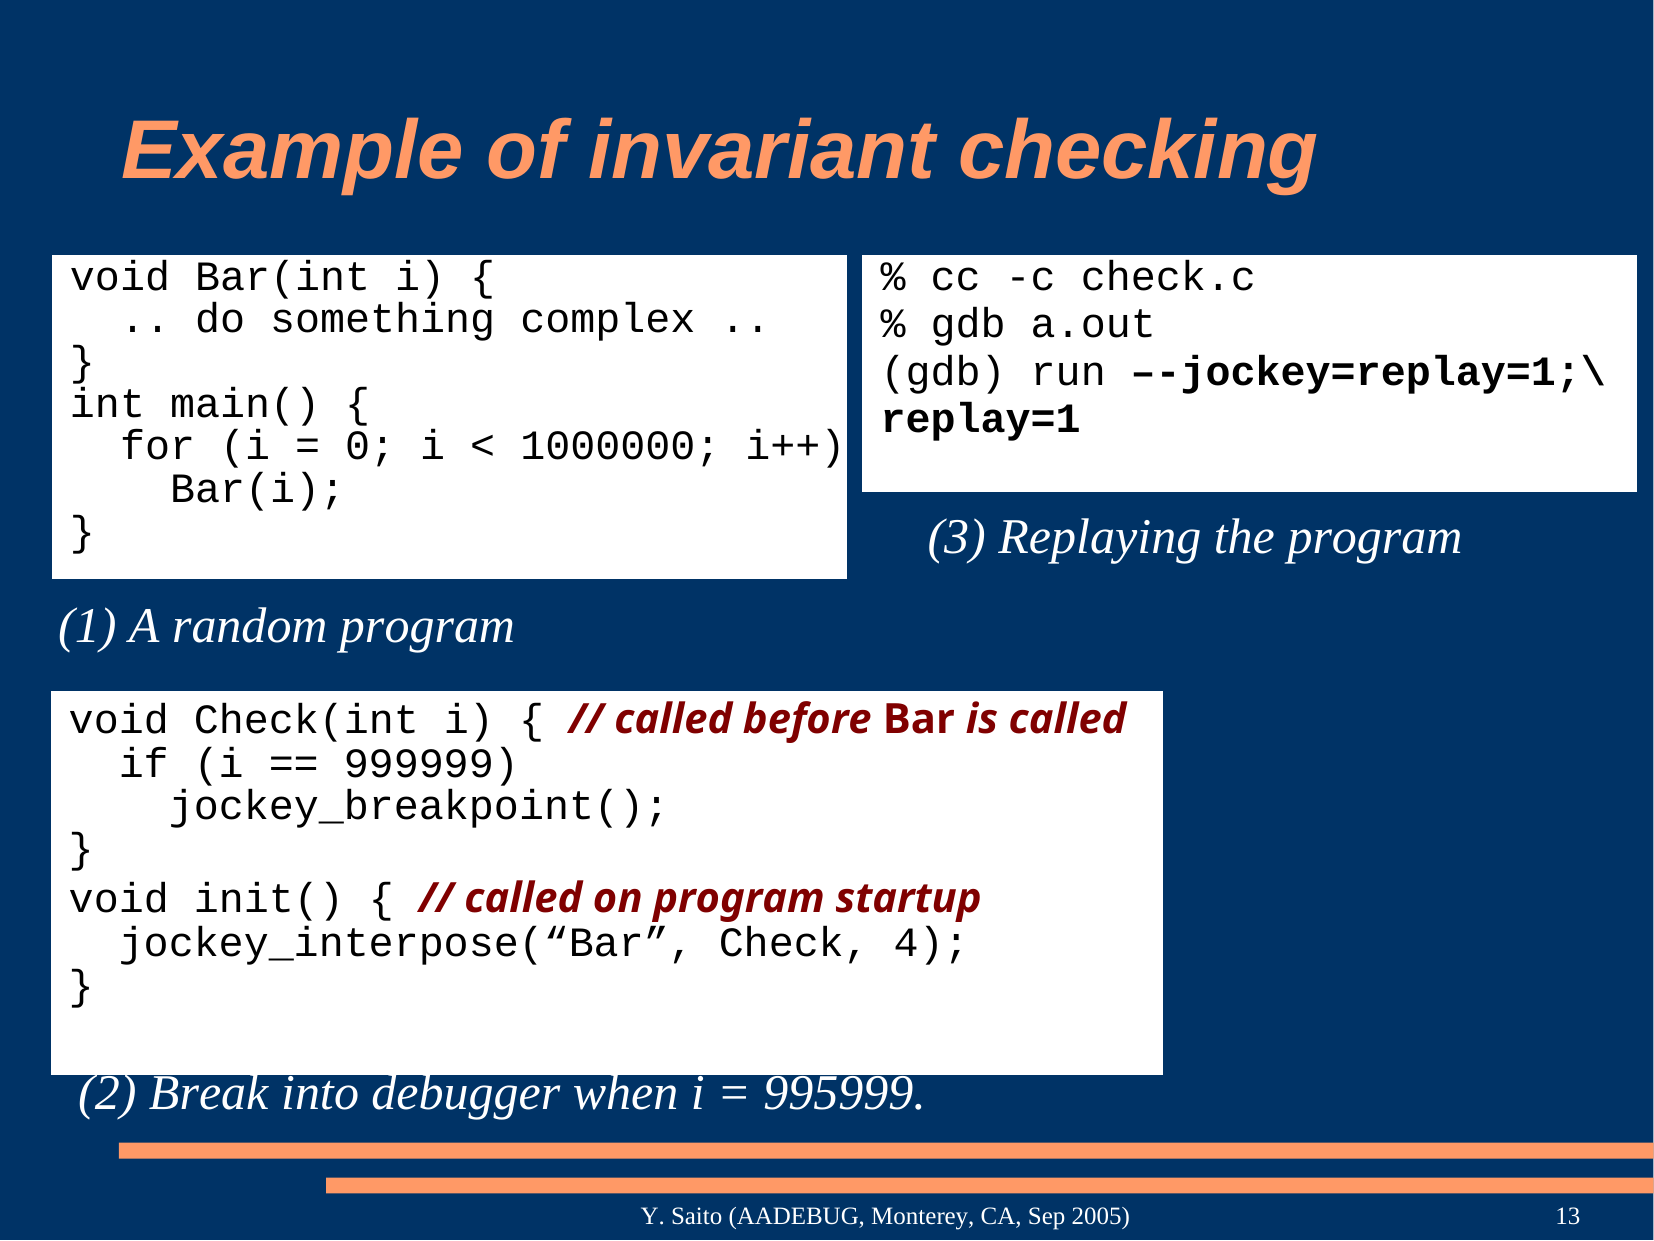

# Example of invariant checking
void Bar(int i) {
 .. do something complex ..
}
int main() {
 for (i = 0; i < 1000000; i++)
 Bar(i);
}
% cc -c check.c
% gdb a.out
(gdb) run –-jockey=replay=1;\
replay=1
(3) Replaying the program
(1) A random program
void Check(int i) { // called before Bar is called
 if (i == 999999)
 jockey_breakpoint();
}
void init() { // called on program startup
 jockey_interpose(“Bar”, Check, 4);
}
(2) Break into debugger when i = 995999.